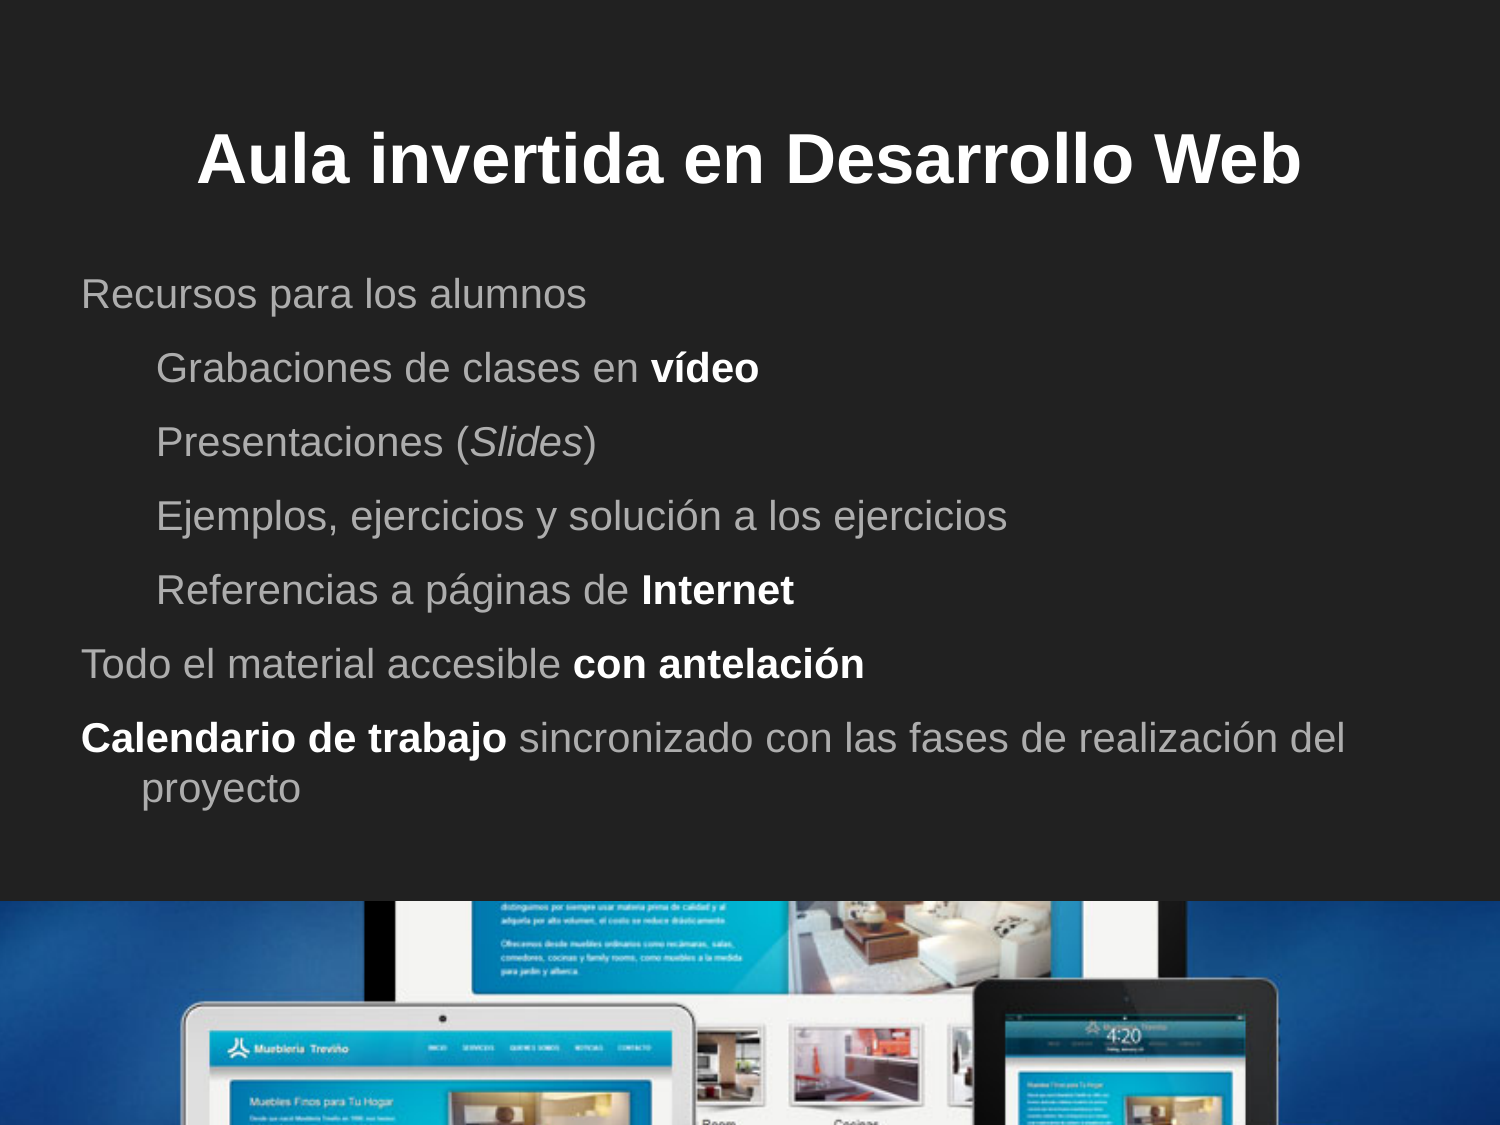

# Aula invertida en Desarrollo Web
Recursos para los alumnos
Grabaciones de clases en vídeo
Presentaciones (Slides)
Ejemplos, ejercicios y solución a los ejercicios
Referencias a páginas de Internet
Todo el material accesible con antelación
Calendario de trabajo sincronizado con las fases de realización del proyecto